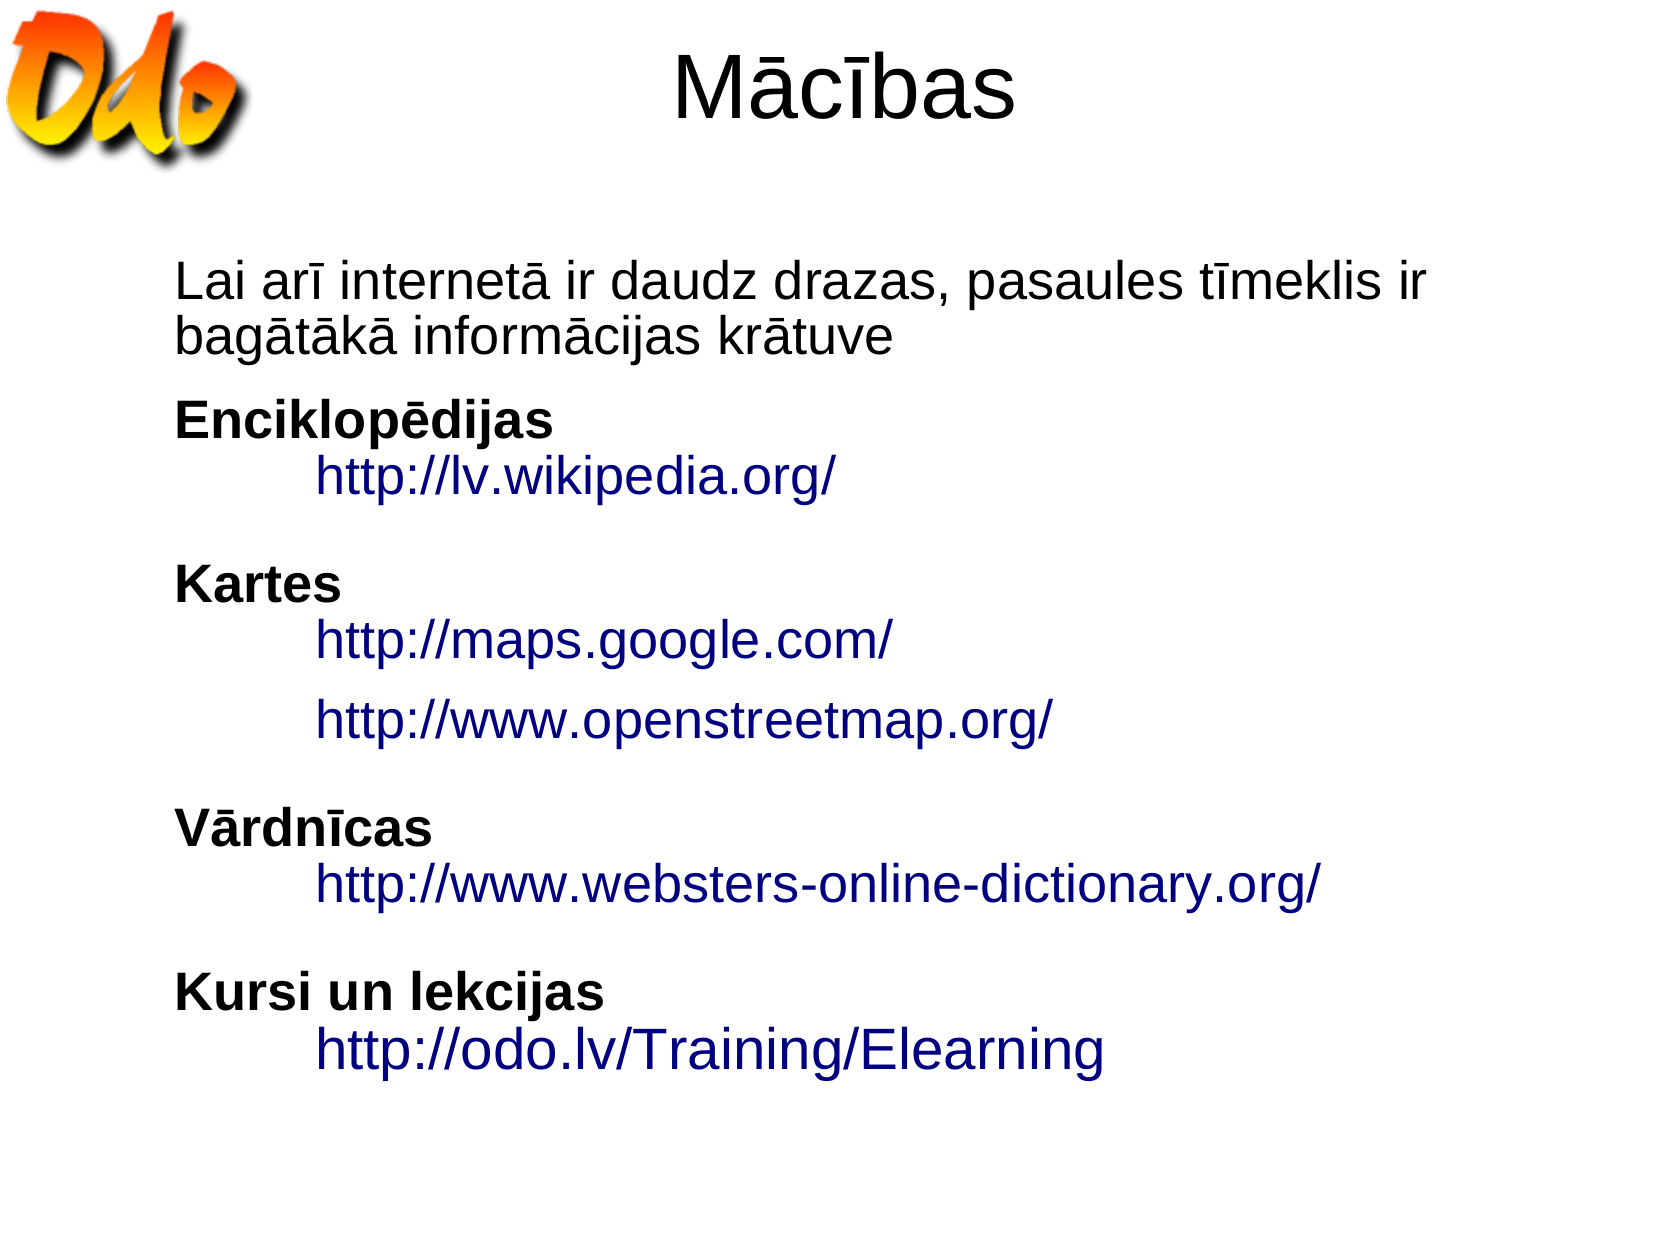

# Mācības
Lai arī internetā ir daudz drazas, pasaules tīmeklis ir bagātākā informācijas krātuve
Enciklopēdijas
http://lv.wikipedia.org/
Kartes
http://maps.google.com/
http://www.openstreetmap.org/
Vārdnīcas
http://www.websters-online-dictionary.org/
Kursi un lekcijas
http://odo.lv/Training/Elearning